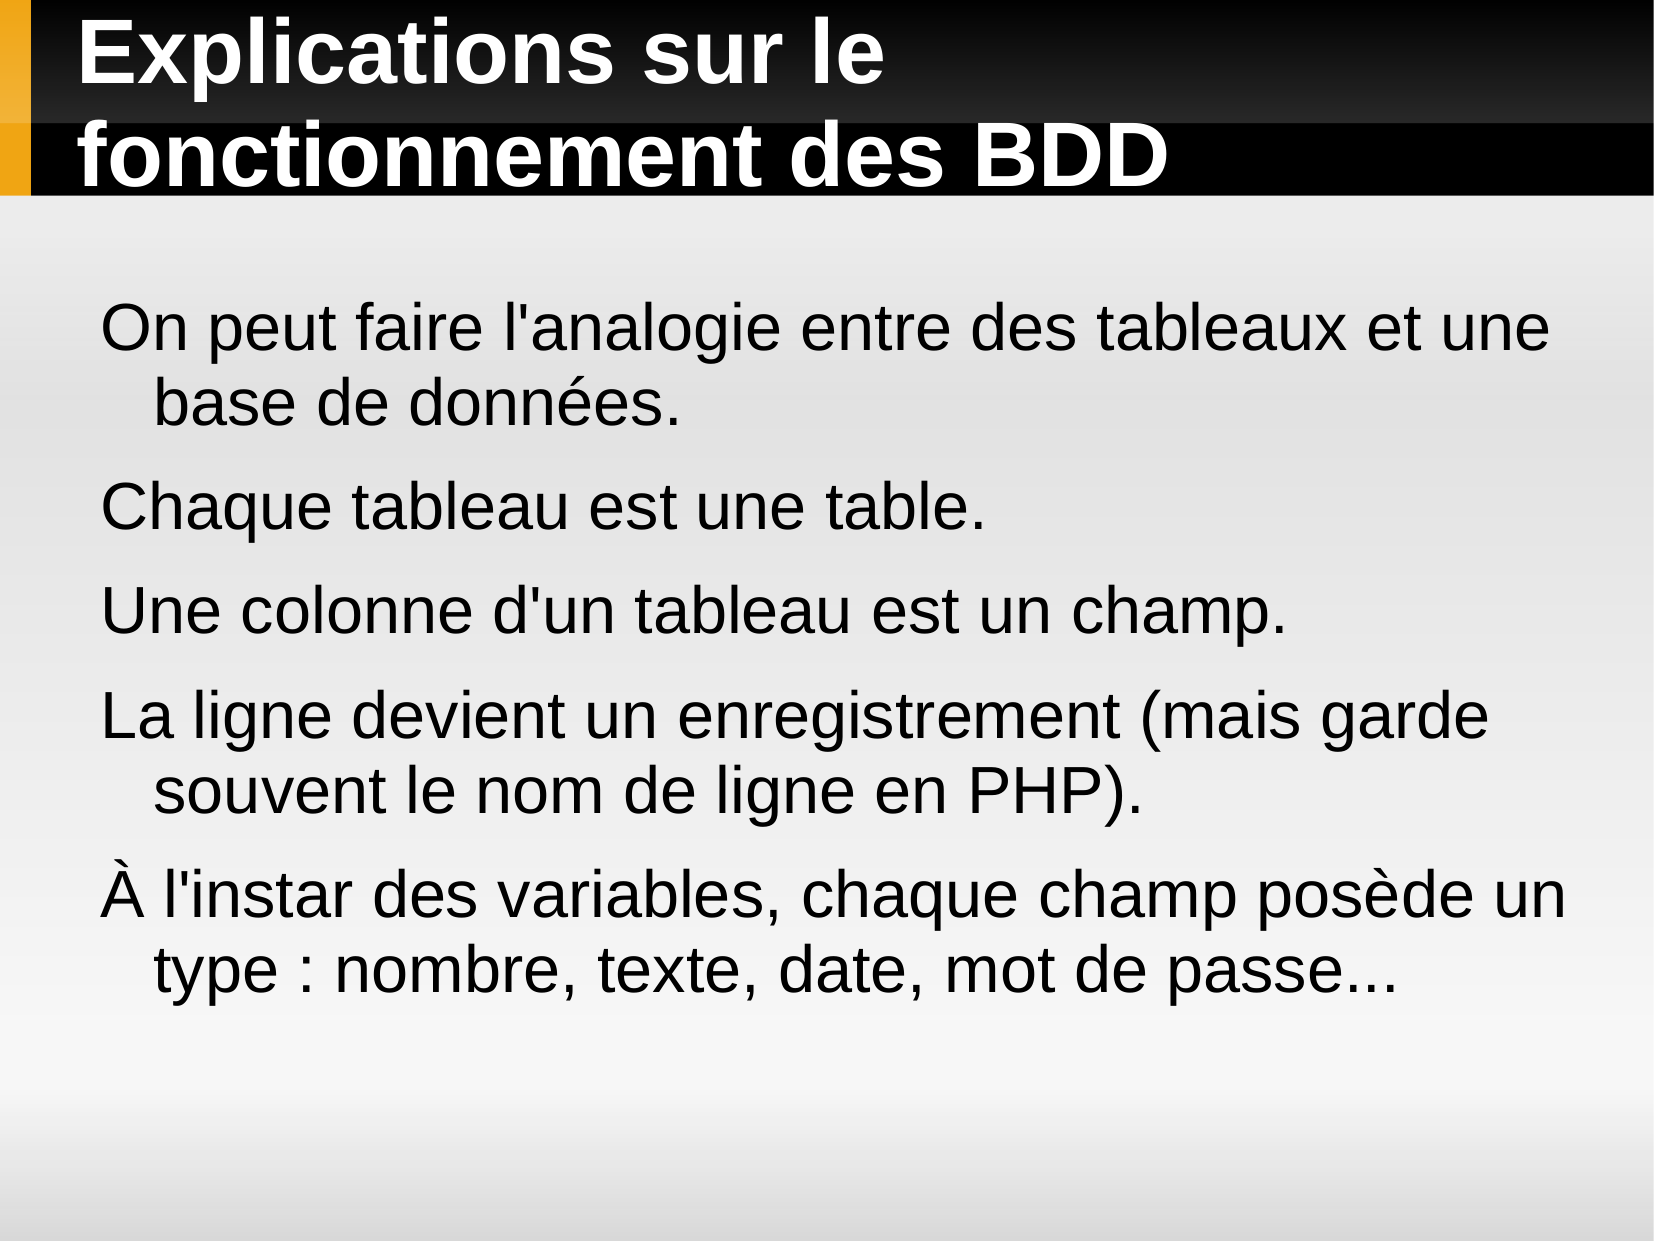

# Explications sur le fonctionnement des BDD
On peut faire l'analogie entre des tableaux et une base de données.
Chaque tableau est une table.
Une colonne d'un tableau est un champ.
La ligne devient un enregistrement (mais garde souvent le nom de ligne en PHP).
À l'instar des variables, chaque champ posède un type : nombre, texte, date, mot de passe...